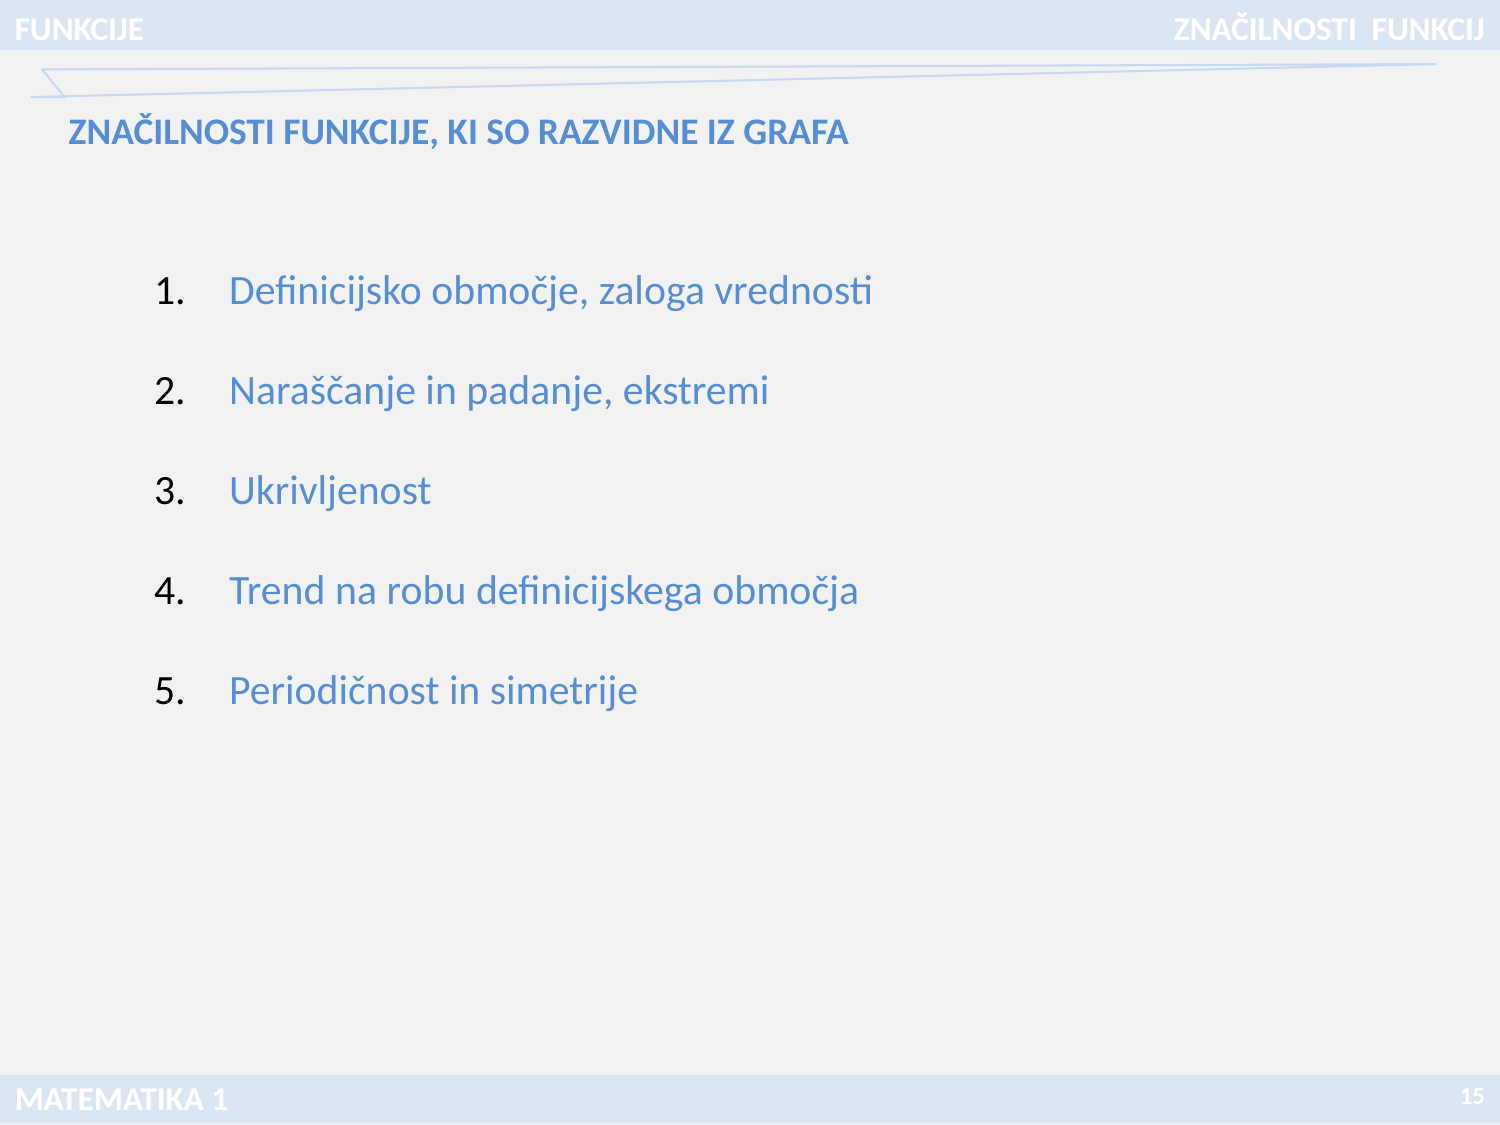

FUNKCIJE
ZNAČILNOSTI FUNKCIJ
ZNAČILNOSTI FUNKCIJE, KI SO RAZVIDNE IZ GRAFA
Definicijsko območje, zaloga vrednosti
Naraščanje in padanje, ekstremi
Ukrivljenost
Trend na robu definicijskega območja
Periodičnost in simetrije
MATEMATIKA 1